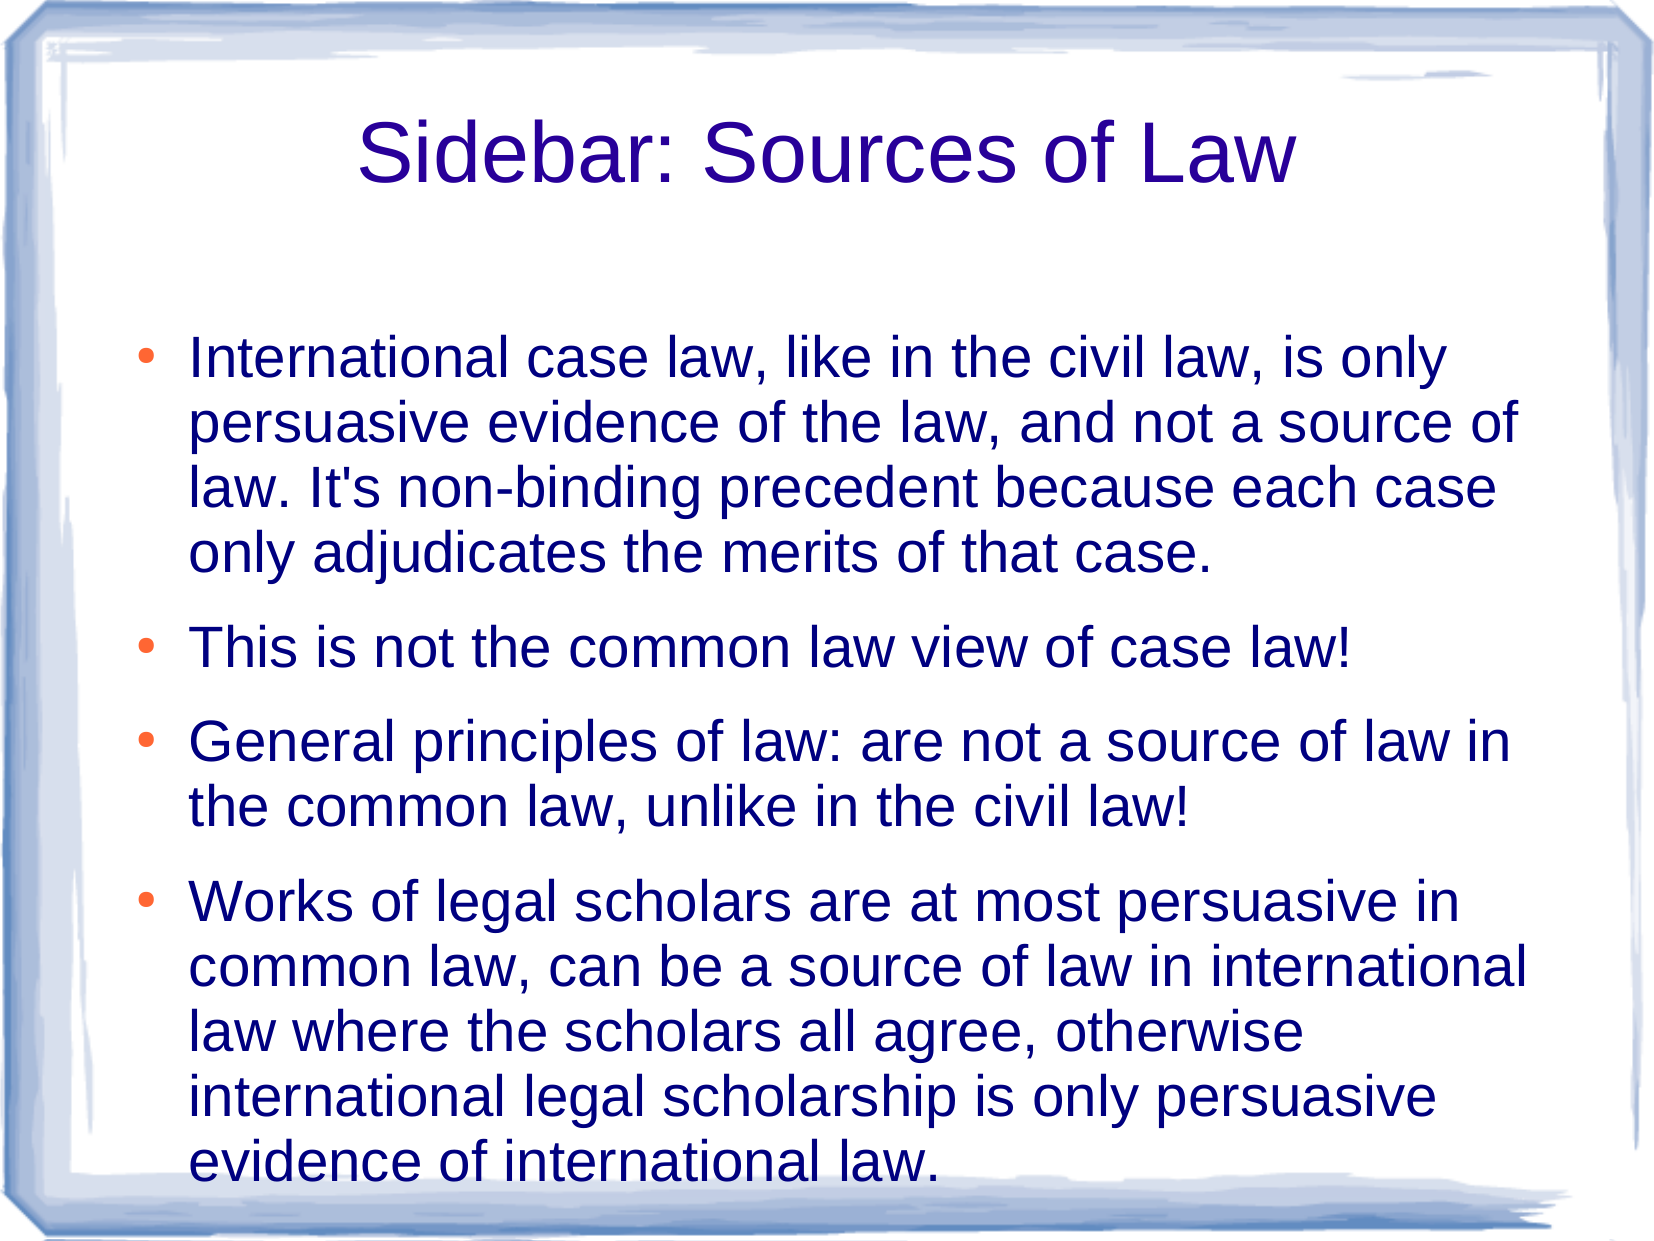

# Sidebar: Sources of Law
International case law, like in the civil law, is only persuasive evidence of the law, and not a source of law. It's non-binding precedent because each case only adjudicates the merits of that case.
This is not the common law view of case law!
General principles of law: are not a source of law in the common law, unlike in the civil law!
Works of legal scholars are at most persuasive in common law, can be a source of law in international law where the scholars all agree, otherwise international legal scholarship is only persuasive evidence of international law.